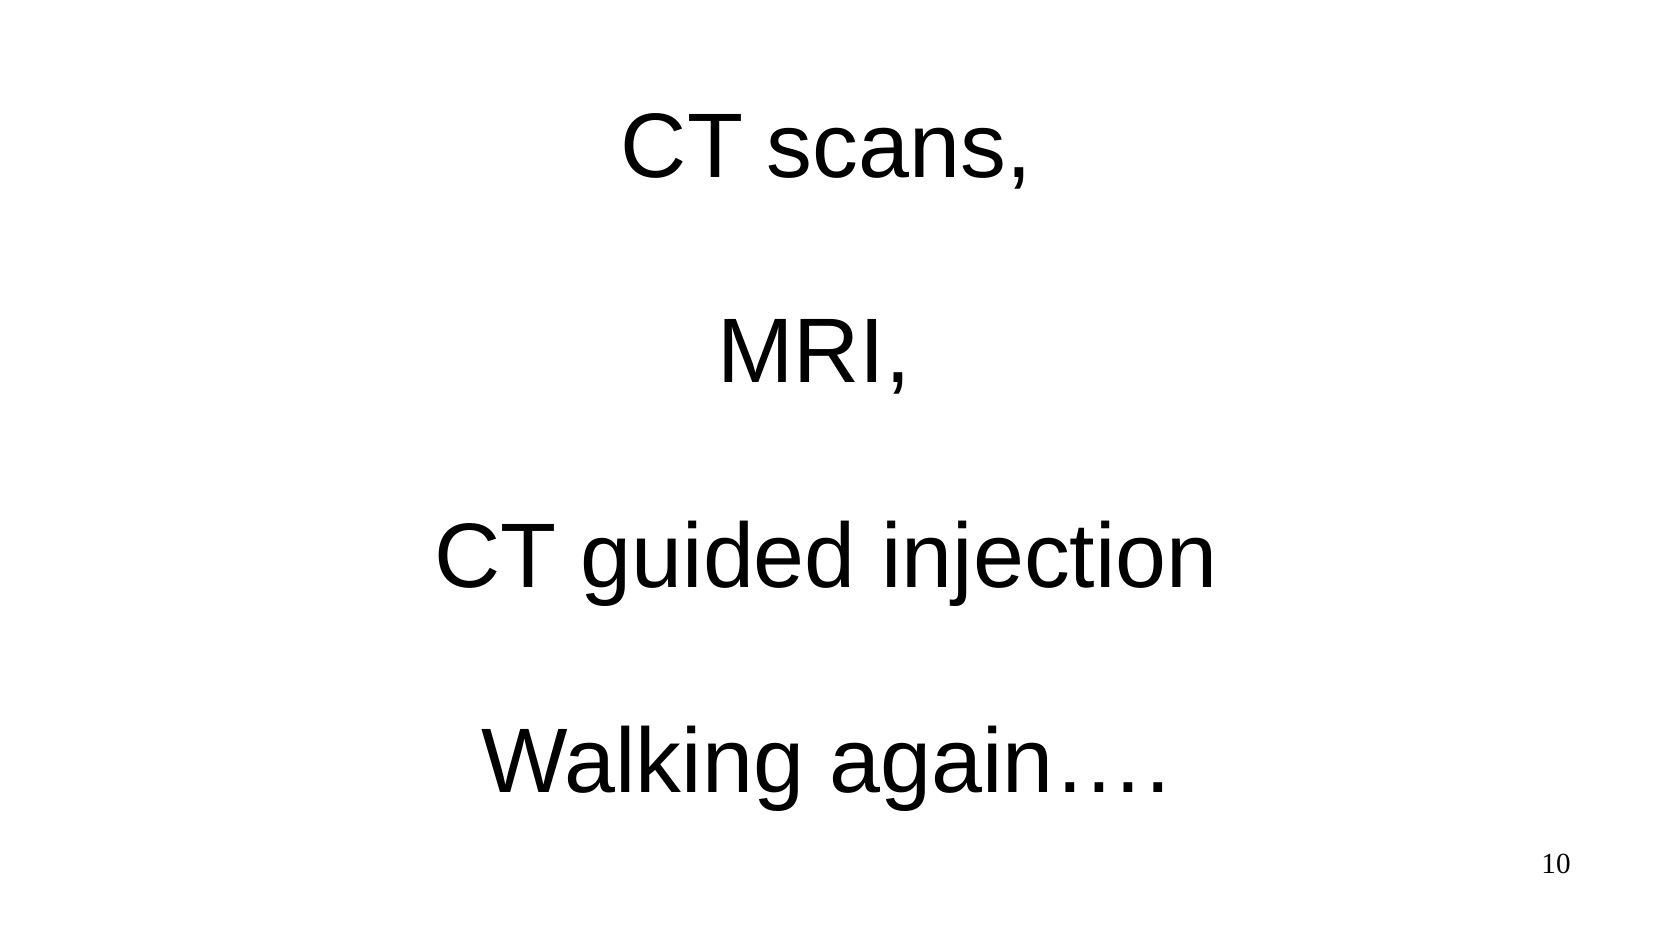

# CT scans, MRI, CT guided injection Walking again….
10